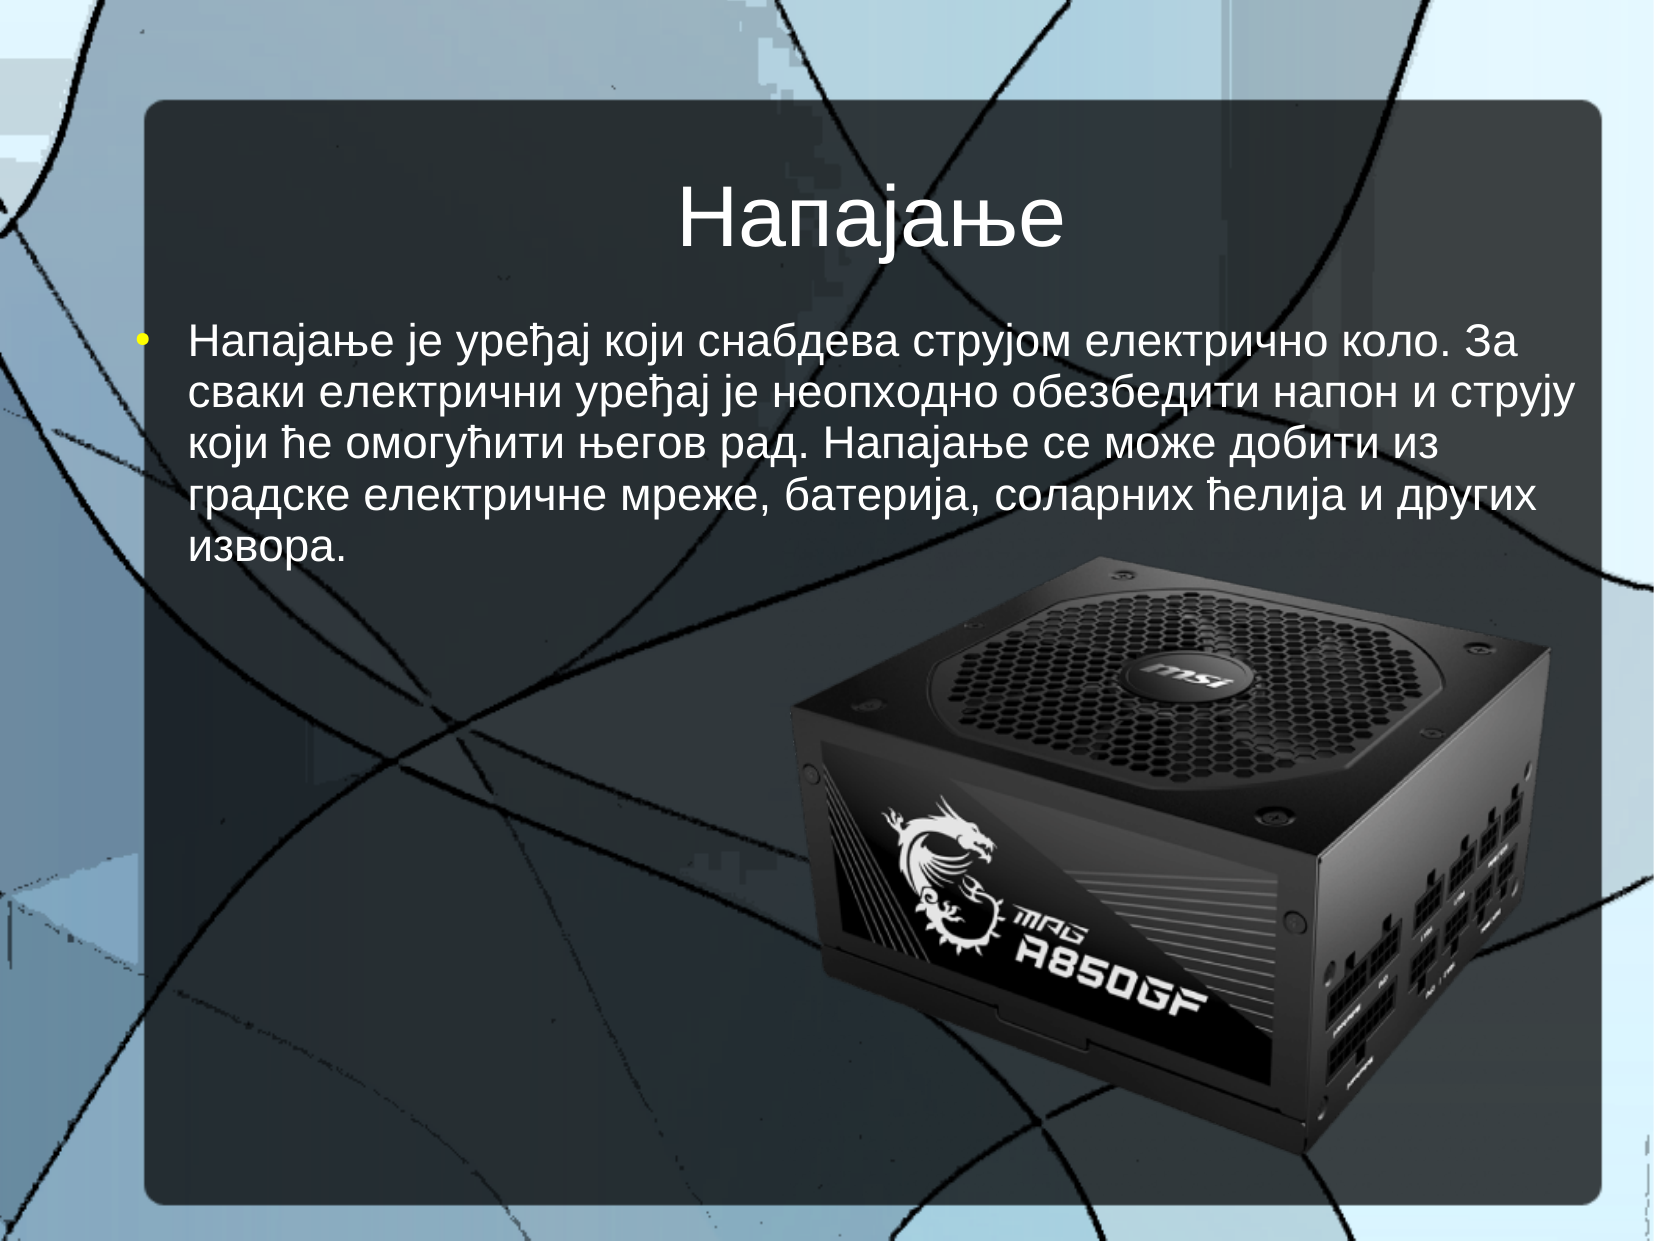

# Напајање
Напајање је уређај који снабдева струјом електрично коло. За сваки електрични уређај је неопходно обезбедити напон и струју који ће омогућити његов рад. Напајање се може добити из градске електричне мреже, батерија, соларних ћелија и других извора.